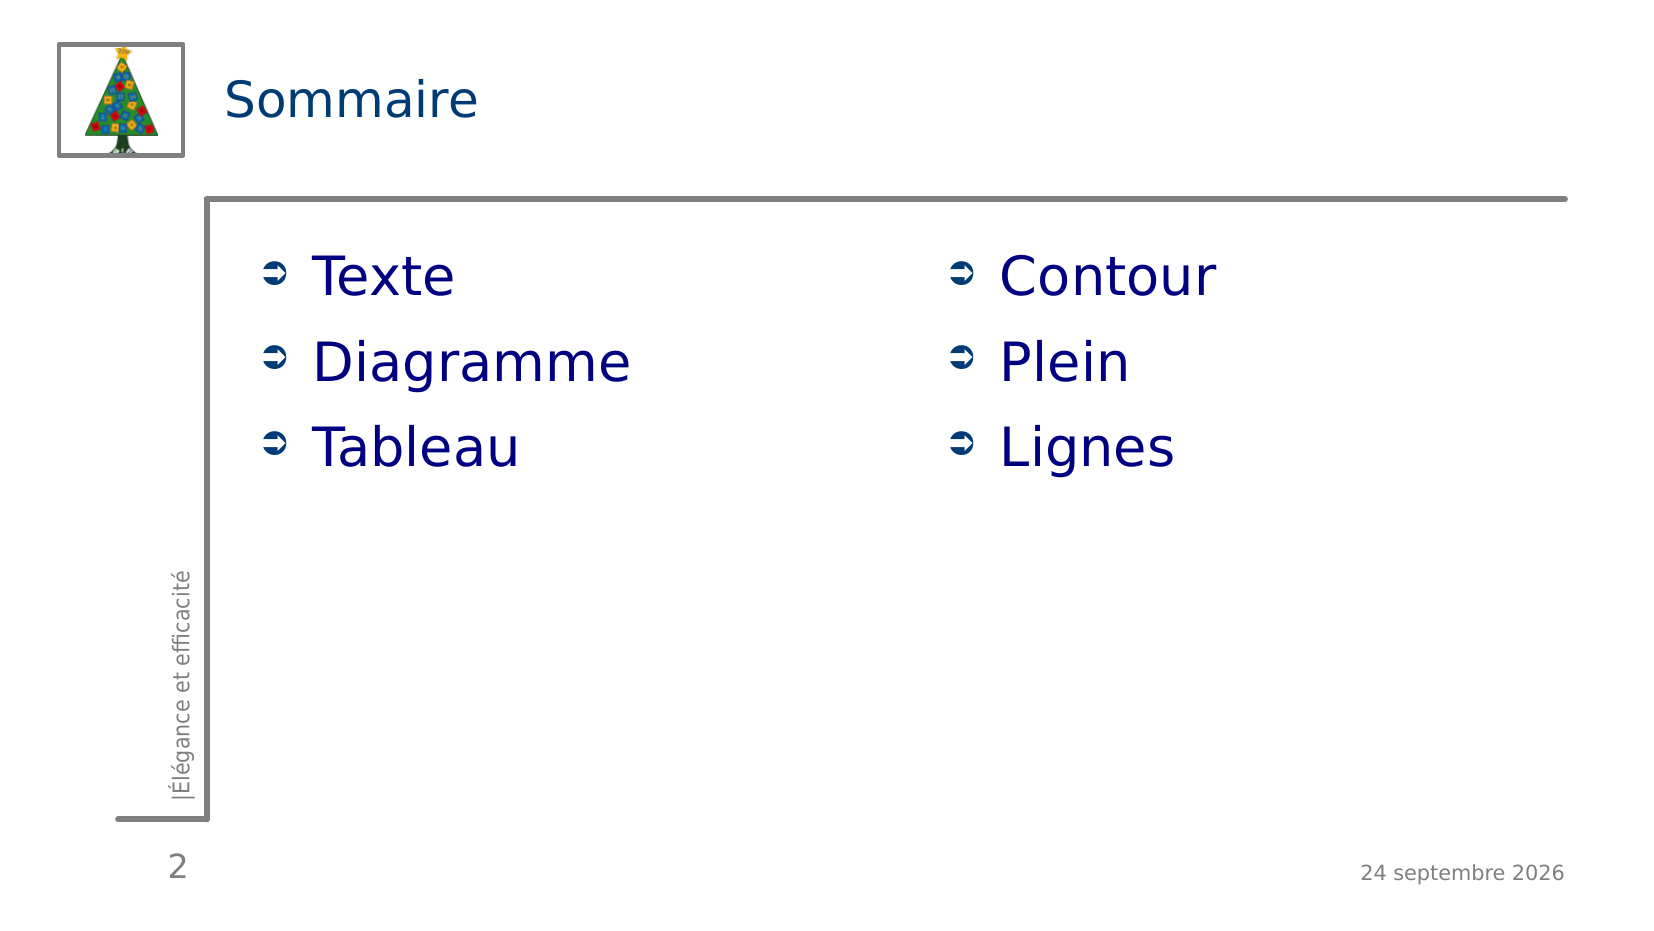

# Sommaire
Texte
Diagramme
Tableau
Contour
Plein
Lignes
Élégance et efficacité